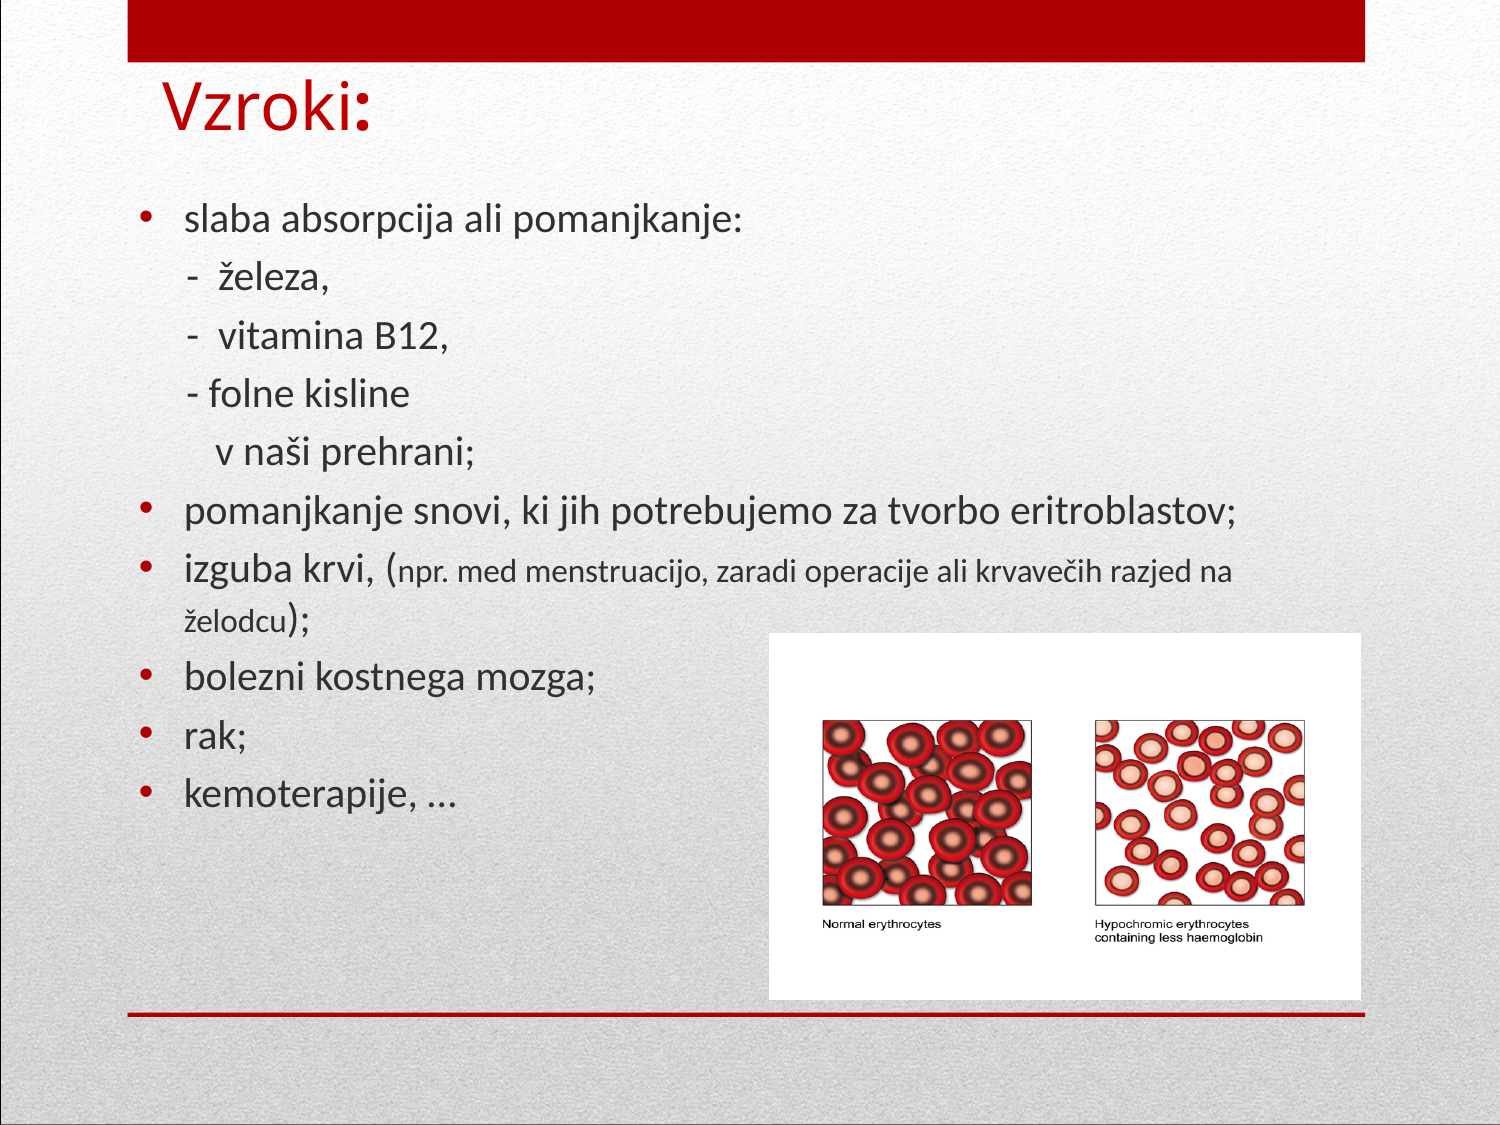

# Vzroki:
slaba absorpcija ali pomanjkanje:
 - železa,
 - vitamina B12,
 - folne kisline
 v naši prehrani;
pomanjkanje snovi, ki jih potrebujemo za tvorbo eritroblastov;
izguba krvi, (npr. med menstruacijo, zaradi operacije ali krvavečih razjed na želodcu);
bolezni kostnega mozga;
rak;
kemoterapije, …